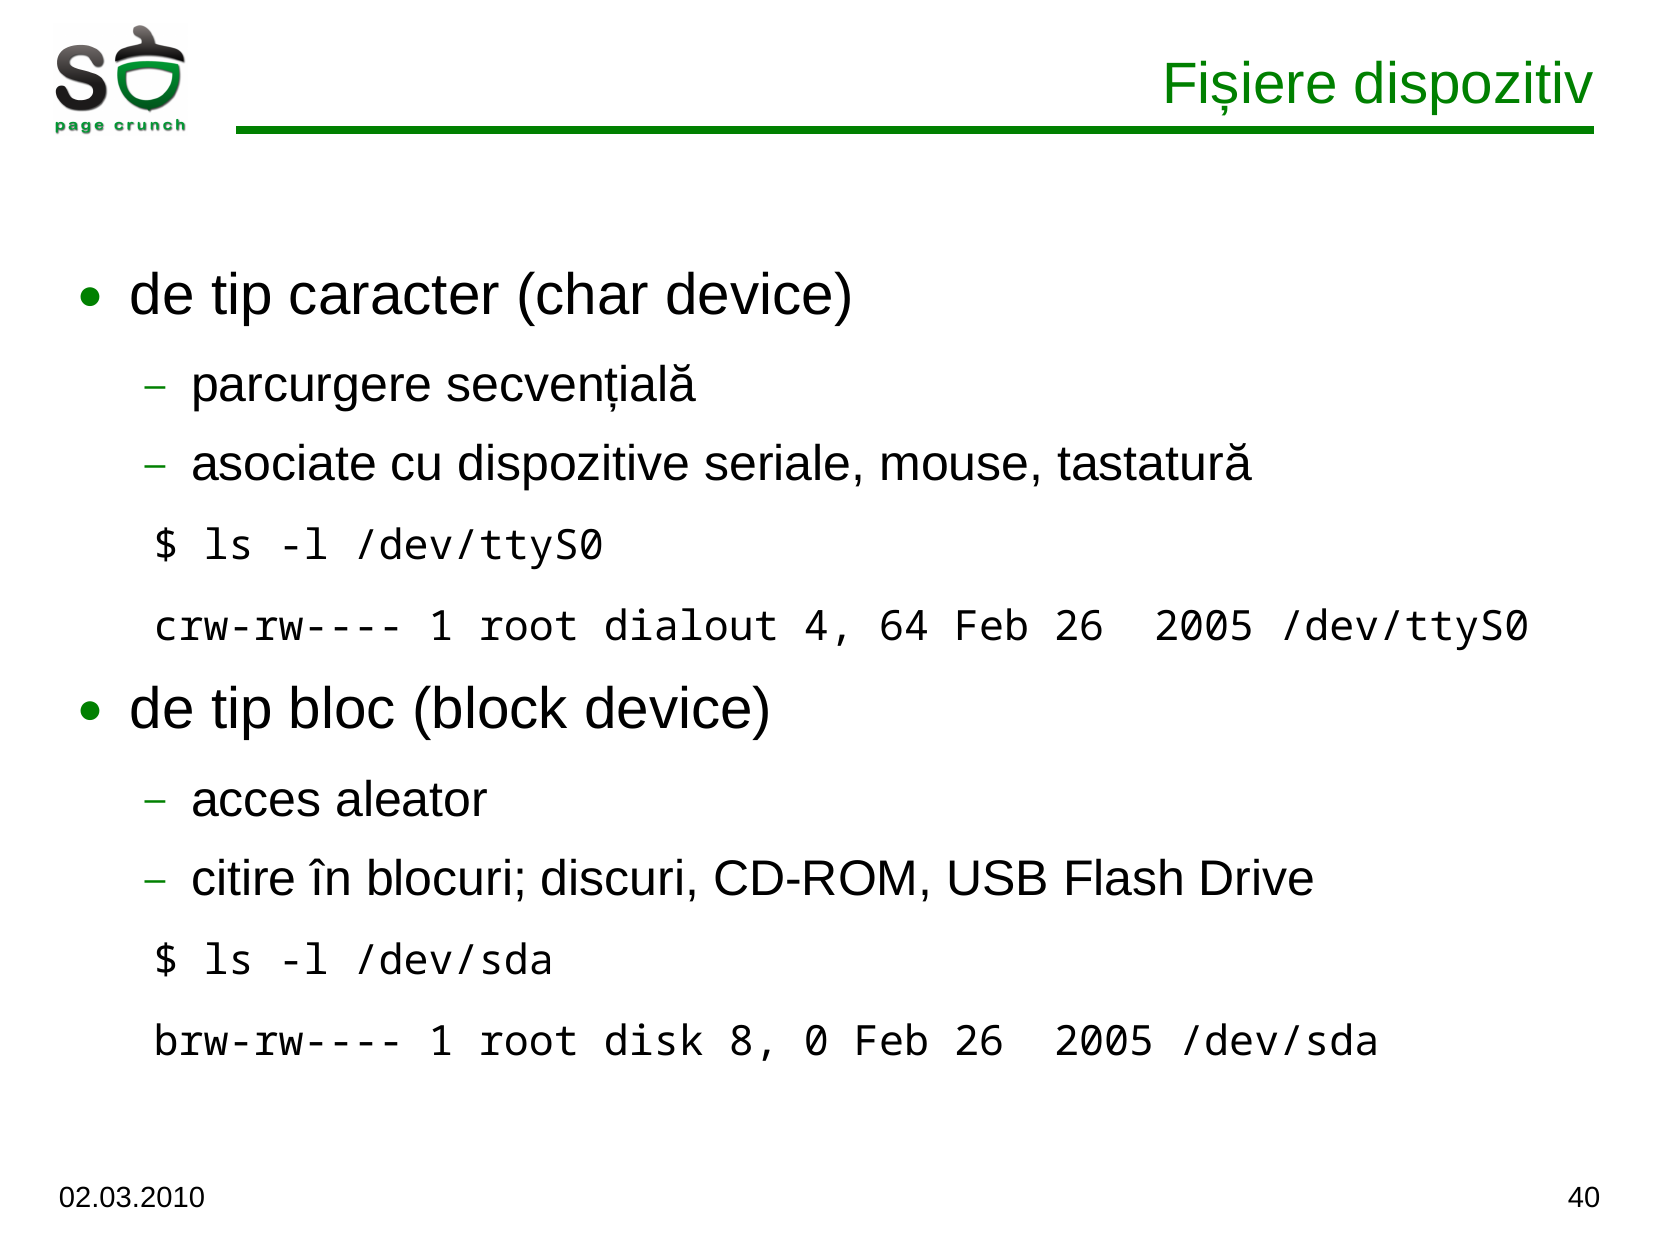

# Fișiere dispozitiv
de tip caracter (char device)
parcurgere secvențială
asociate cu dispozitive seriale, mouse, tastatură
$ ls -l /dev/ttyS0
crw-rw---- 1 root dialout 4, 64 Feb 26 2005 /dev/ttyS0
de tip bloc (block device)
acces aleator
citire în blocuri; discuri, CD-ROM, USB Flash Drive
$ ls -l /dev/sda
brw-rw---- 1 root disk 8, 0 Feb 26 2005 /dev/sda
02.03.2010
40